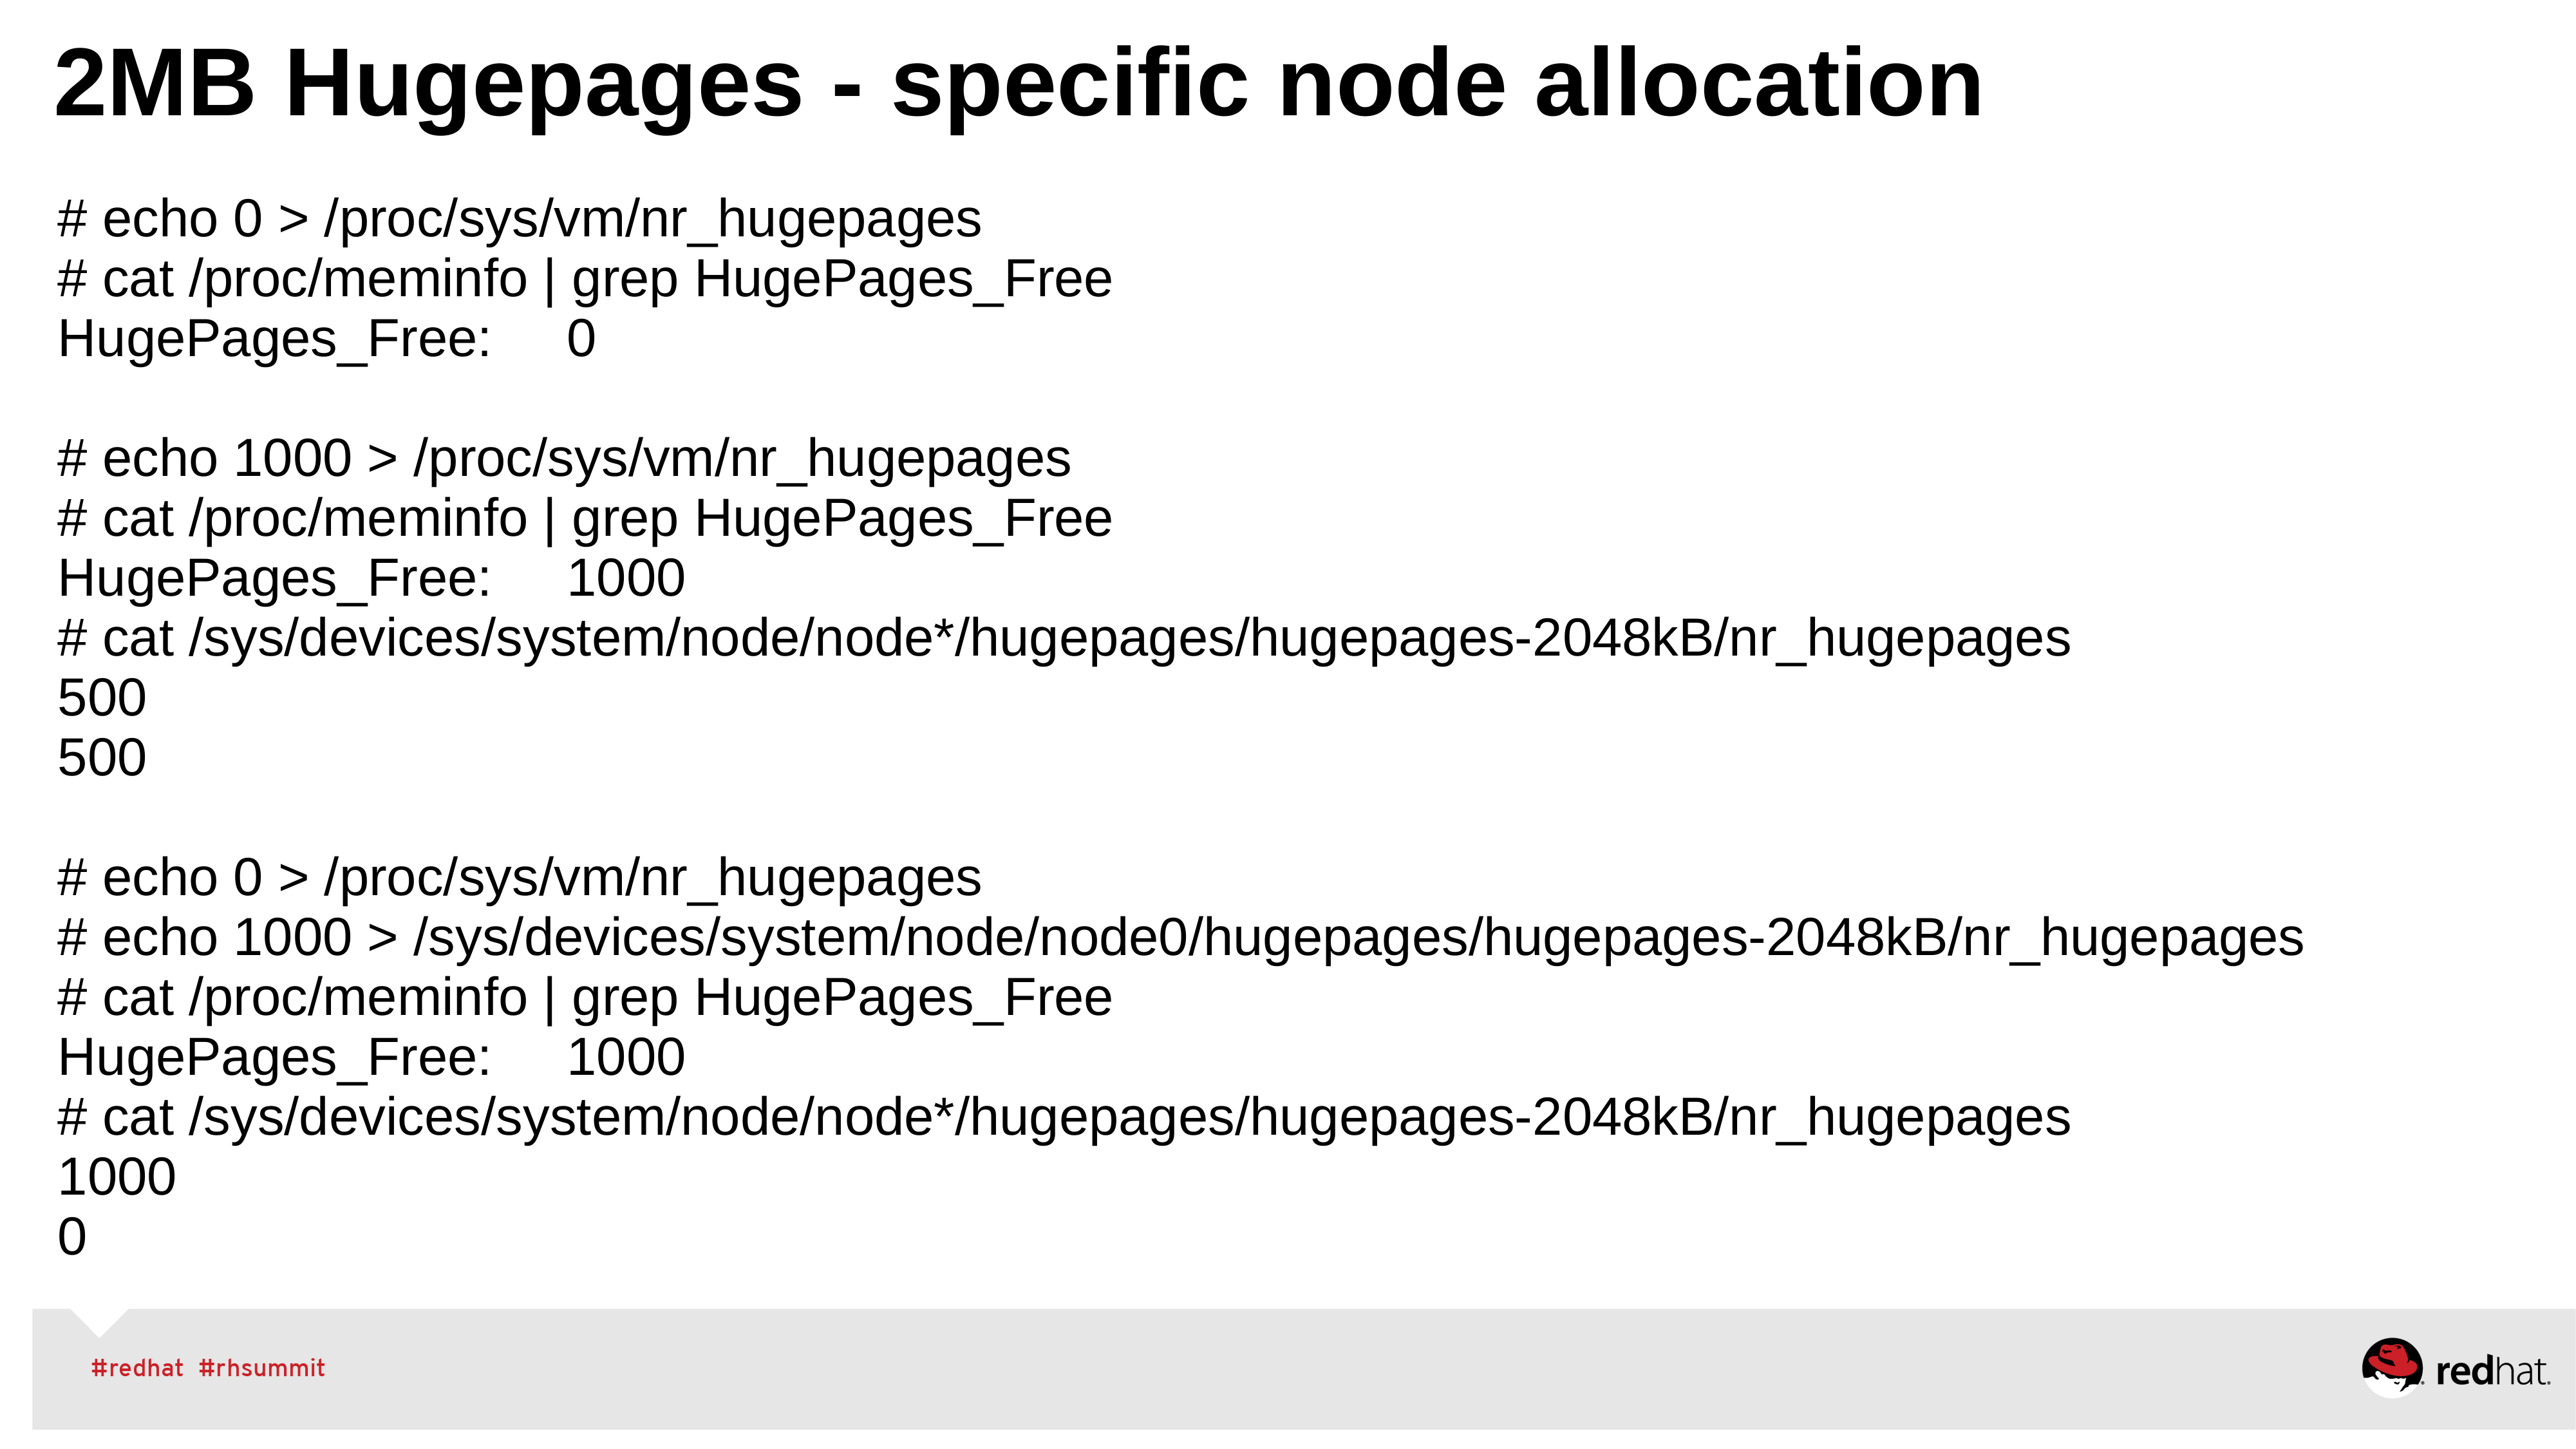

# 2MB Hugepages - specific node allocation
# echo 0 > /proc/sys/vm/nr_hugepages
# cat /proc/meminfo | grep HugePages_Free
HugePages_Free: 0
# echo 1000 > /proc/sys/vm/nr_hugepages
# cat /proc/meminfo | grep HugePages_Free
HugePages_Free: 1000
# cat /sys/devices/system/node/node*/hugepages/hugepages-2048kB/nr_hugepages
500
500
# echo 0 > /proc/sys/vm/nr_hugepages
# echo 1000 > /sys/devices/system/node/node0/hugepages/hugepages-2048kB/nr_hugepages
# cat /proc/meminfo | grep HugePages_Free
HugePages_Free: 1000
# cat /sys/devices/system/node/node*/hugepages/hugepages-2048kB/nr_hugepages
1000
0